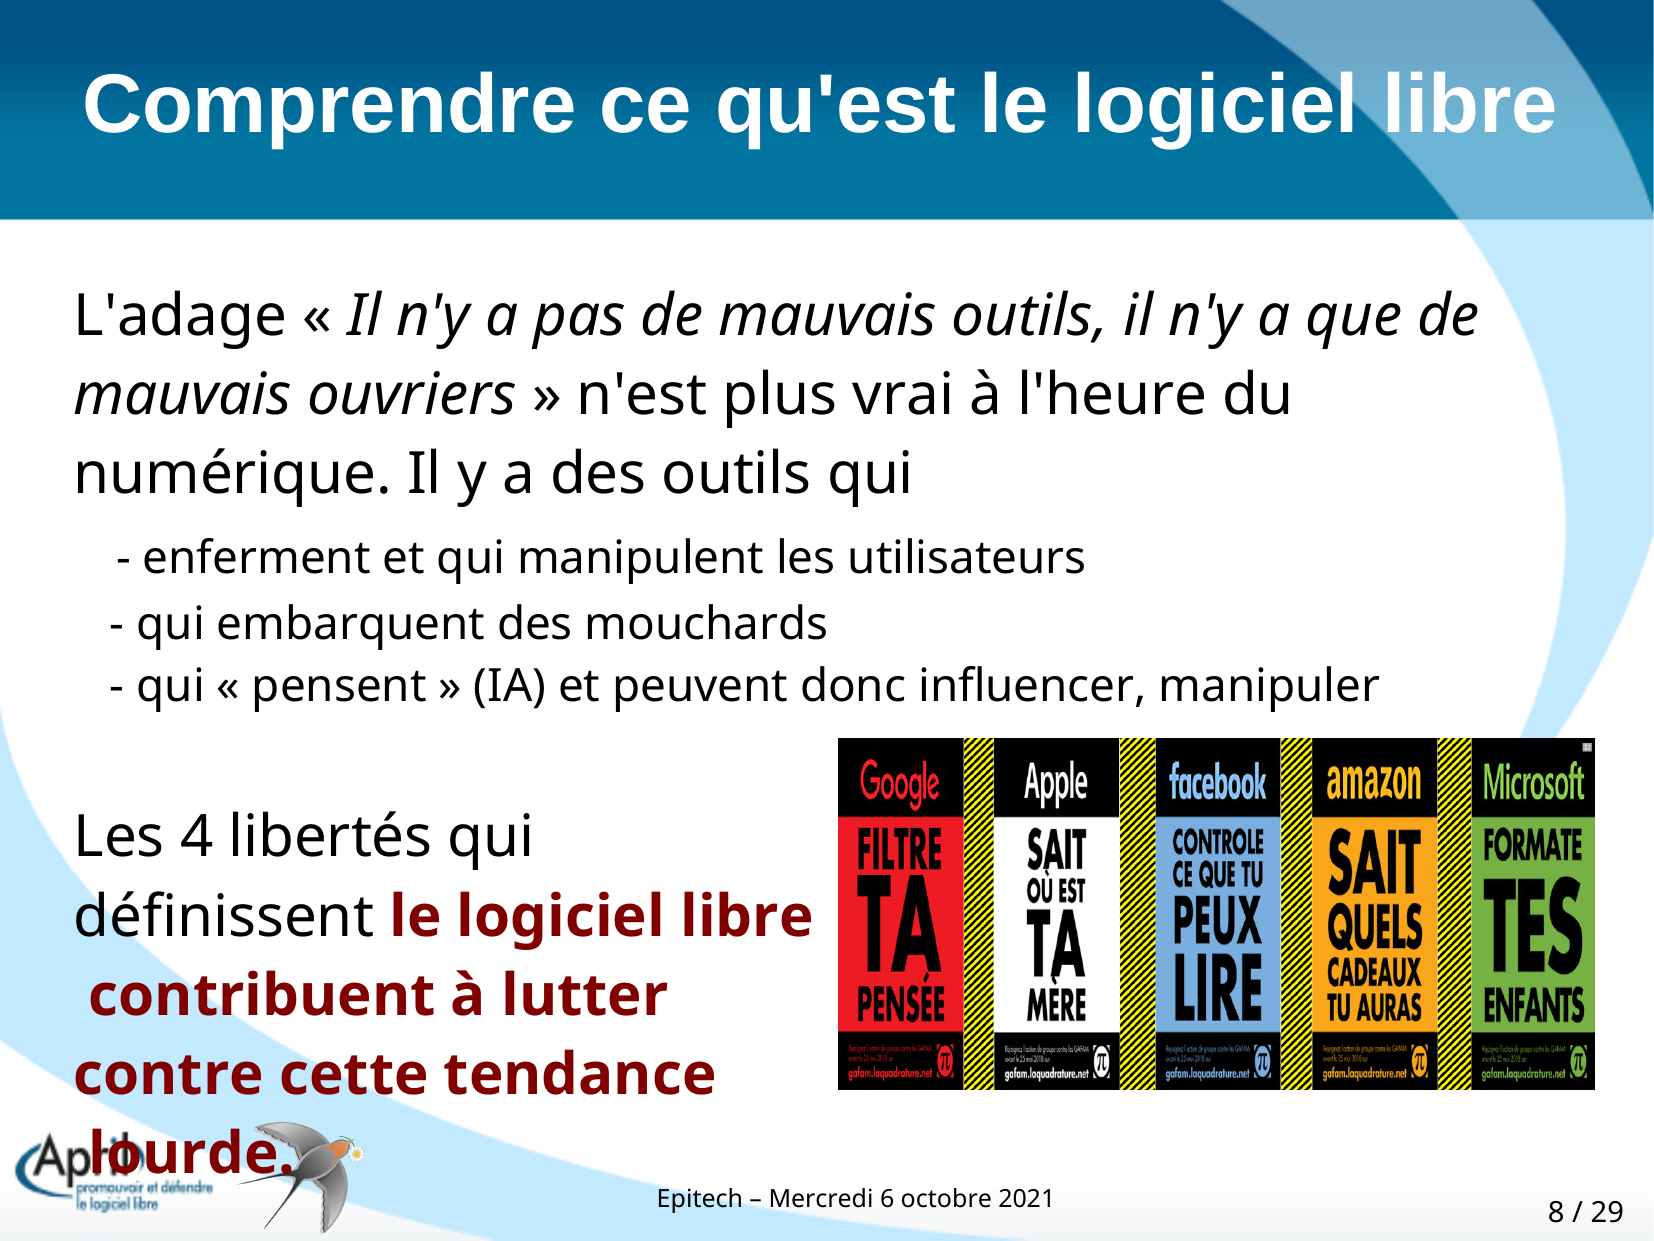

# Comprendre ce qu'est le logiciel libre
L'adage « Il n'y a pas de mauvais outils, il n'y a que de mauvais ouvriers » n'est plus vrai à l'heure du numérique. Il y a des outils qui
 - enferment et qui manipulent les utilisateurs
 - qui embarquent des mouchards
 - qui « pensent » (IA) et peuvent donc influencer, manipuler
Les 4 libertés qui
définissent le logiciel libre
 contribuent à lutter
contre cette tendance
 lourde.
8